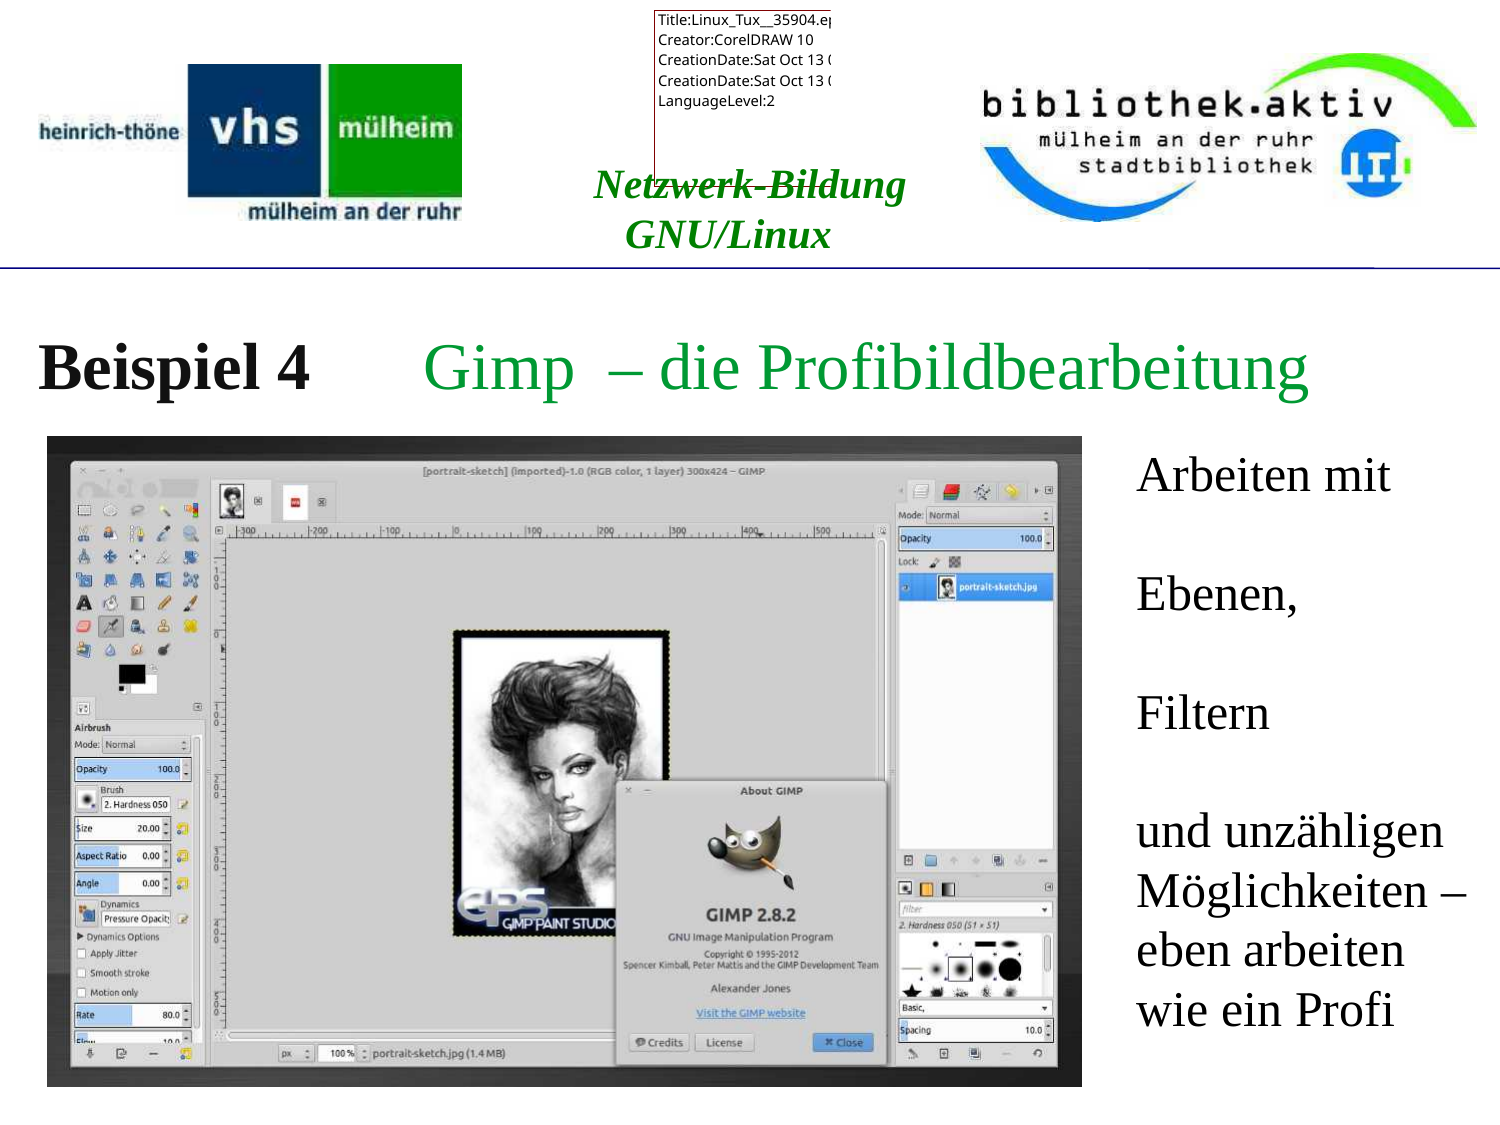

Netzwerk-Bildung
 GNU/Linux
Beispiel 4		 Gimp – die Profibildbearbeitung
Arbeiten mit
Ebenen,
Filtern
und unzähligen Möglichkeiten – eben arbeiten wie ein Profi